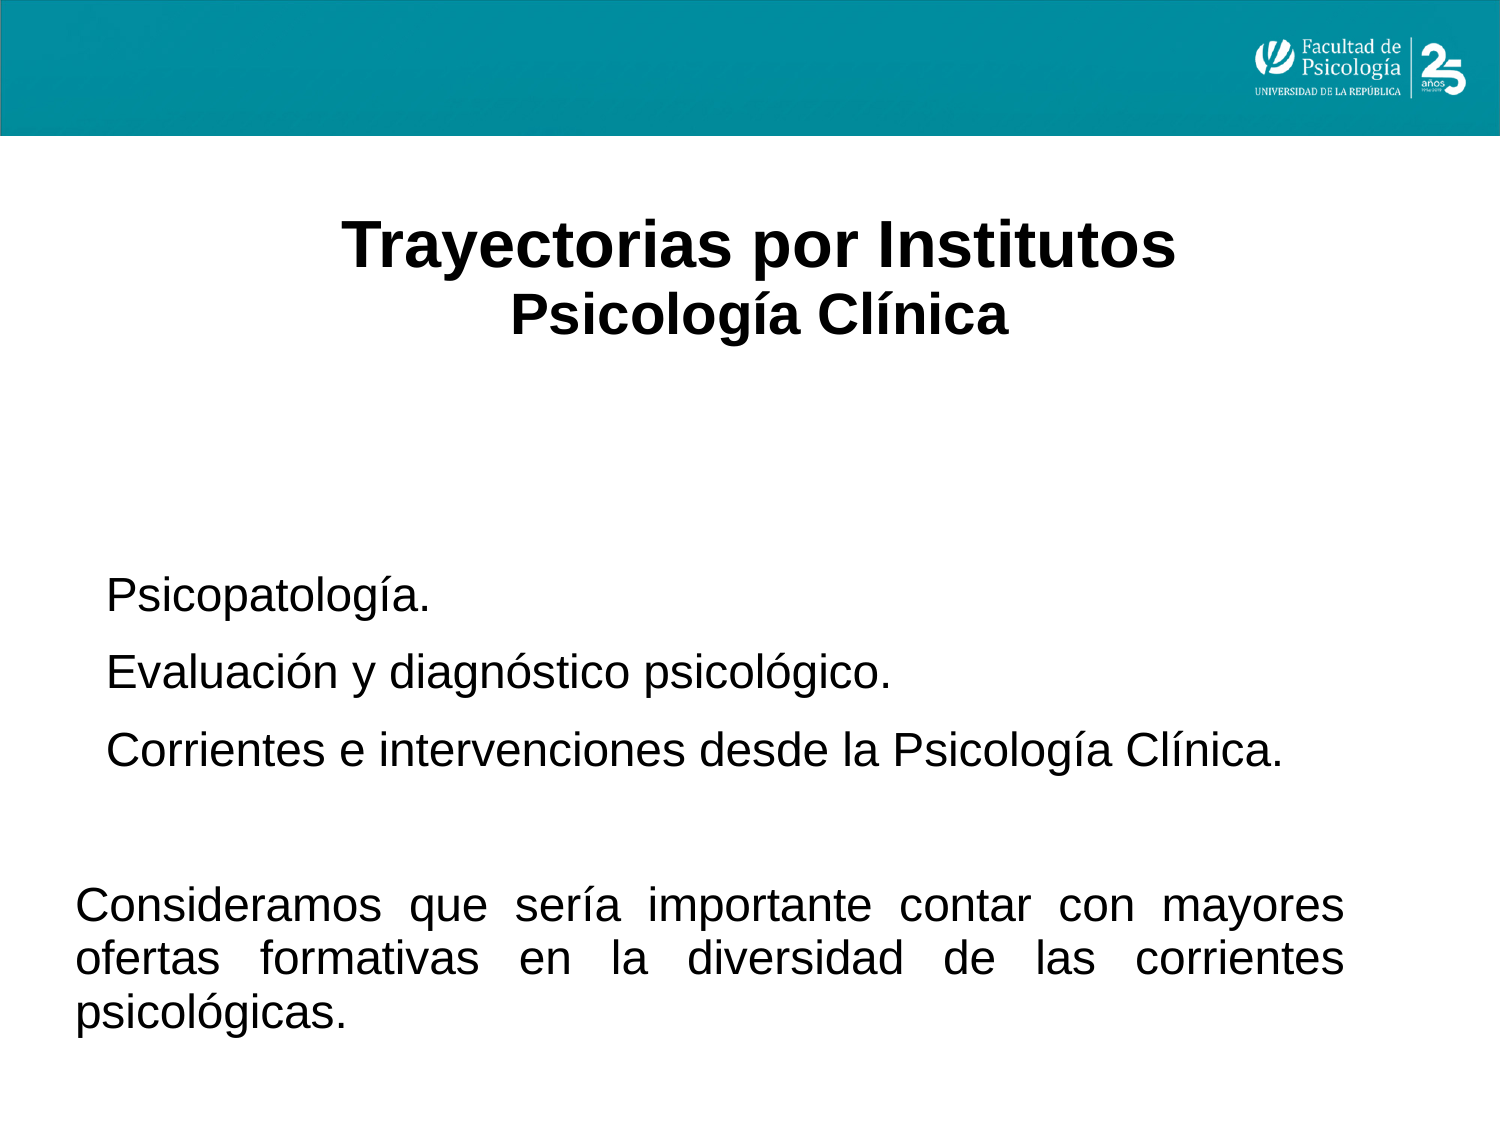

# Trayectorias por Institutos Psicología Clínica
Psicopatología.
Evaluación y diagnóstico psicológico.
Corrientes e intervenciones desde la Psicología Clínica.
Consideramos que sería importante contar con mayores ofertas formativas en la diversidad de las corrientes psicológicas.